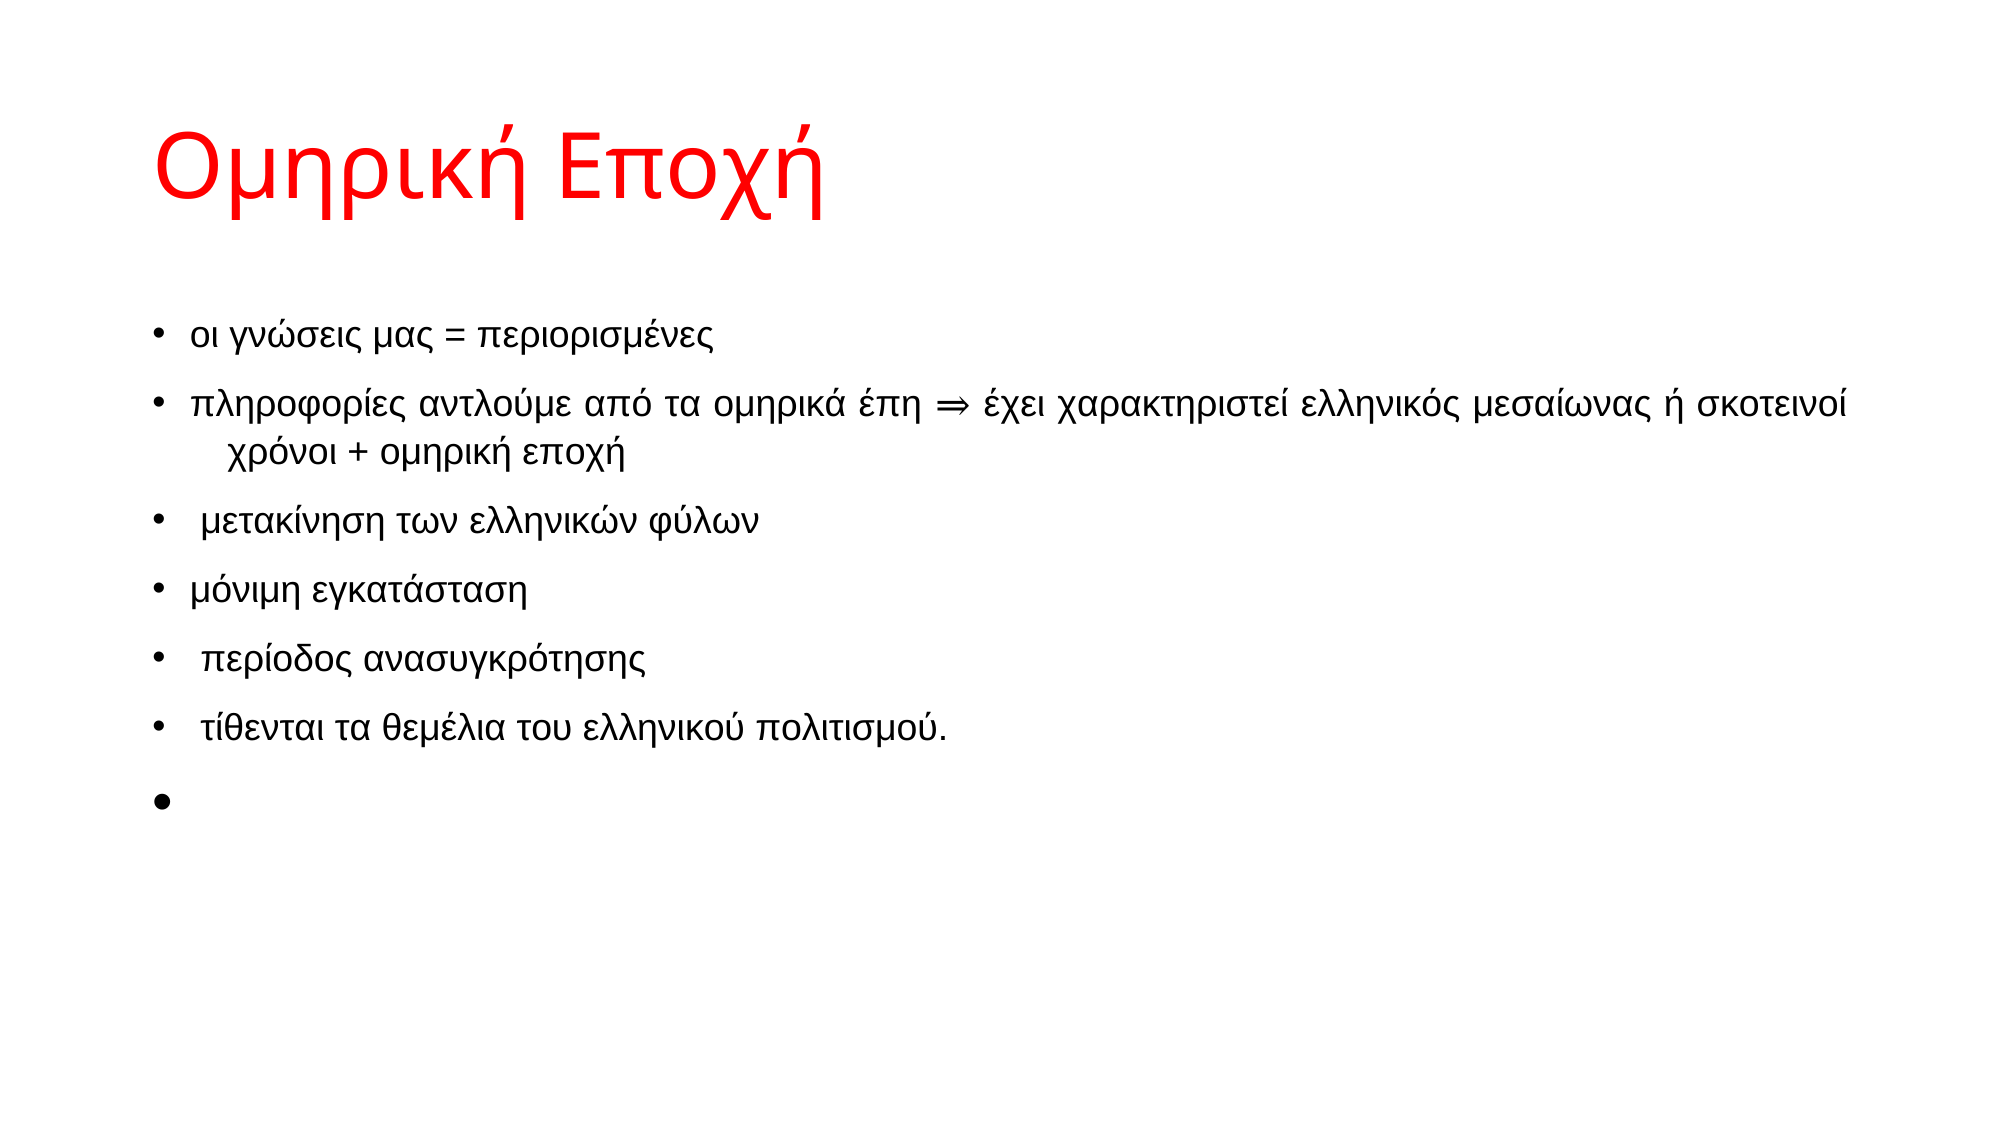

# Ομηρική Εποχή
οι γνώσεις μας = περιορισμένες
πληροφορίες αντλούμε από τα ομηρικά έπη ⇒ έχει χαρακτηριστεί ελληνικός μεσαίωνας ή σκοτεινοί χρόνοι + ομηρική εποχή
 μετακίνηση των ελληνικών φύλων
μόνιμη εγκατάσταση
 περίοδος ανασυγκρότησης
 τίθενται τα θεμέλια του ελληνικού πολιτισμού.